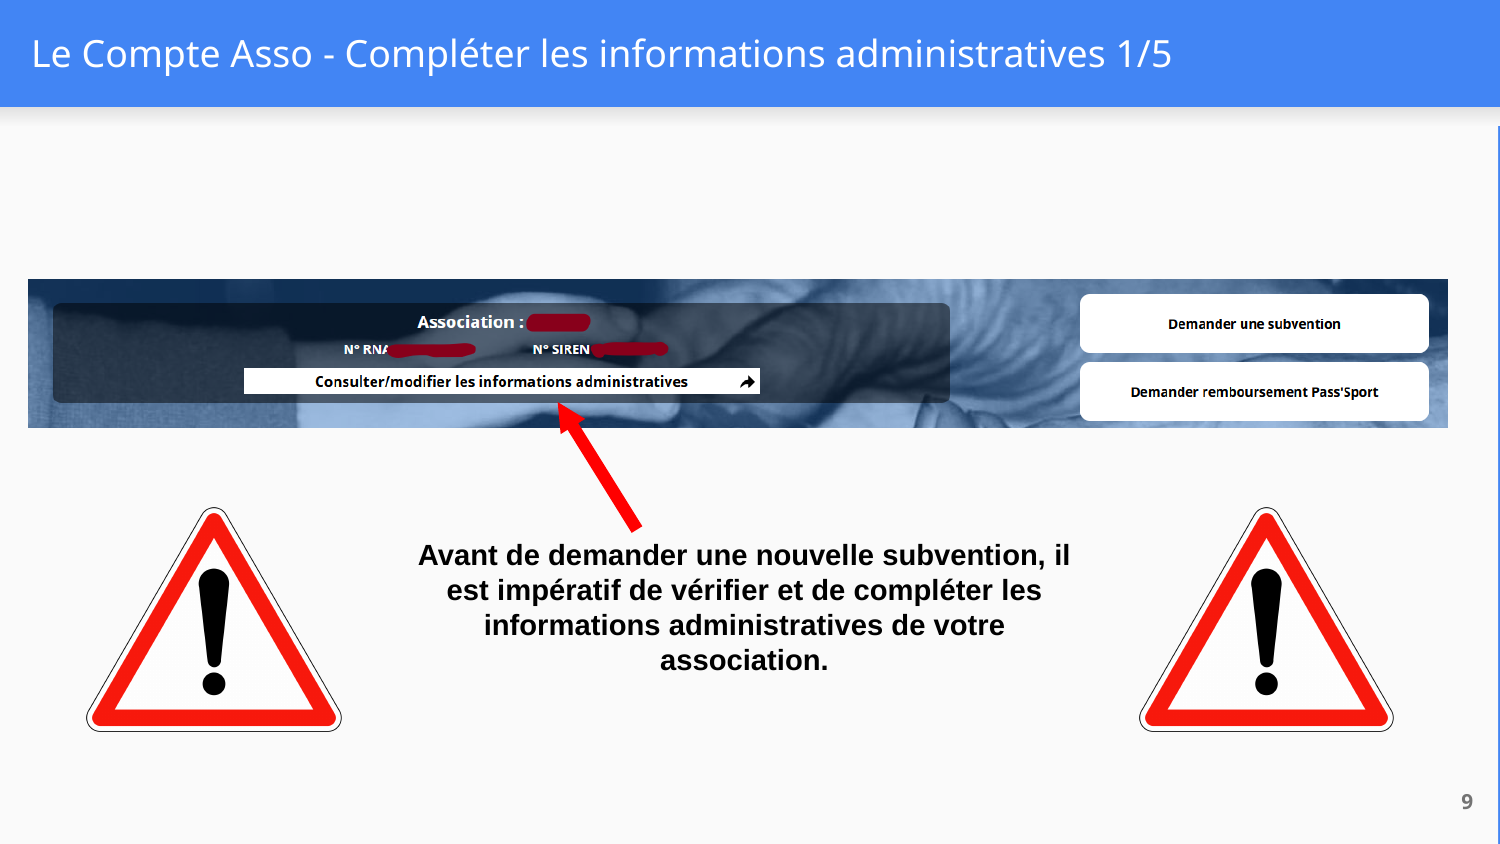

# Le Compte Asso - Compléter les informations administratives 1/5
Avant de demander une nouvelle subvention, il est impératif de vérifier et de compléter les informations administratives de votre association.